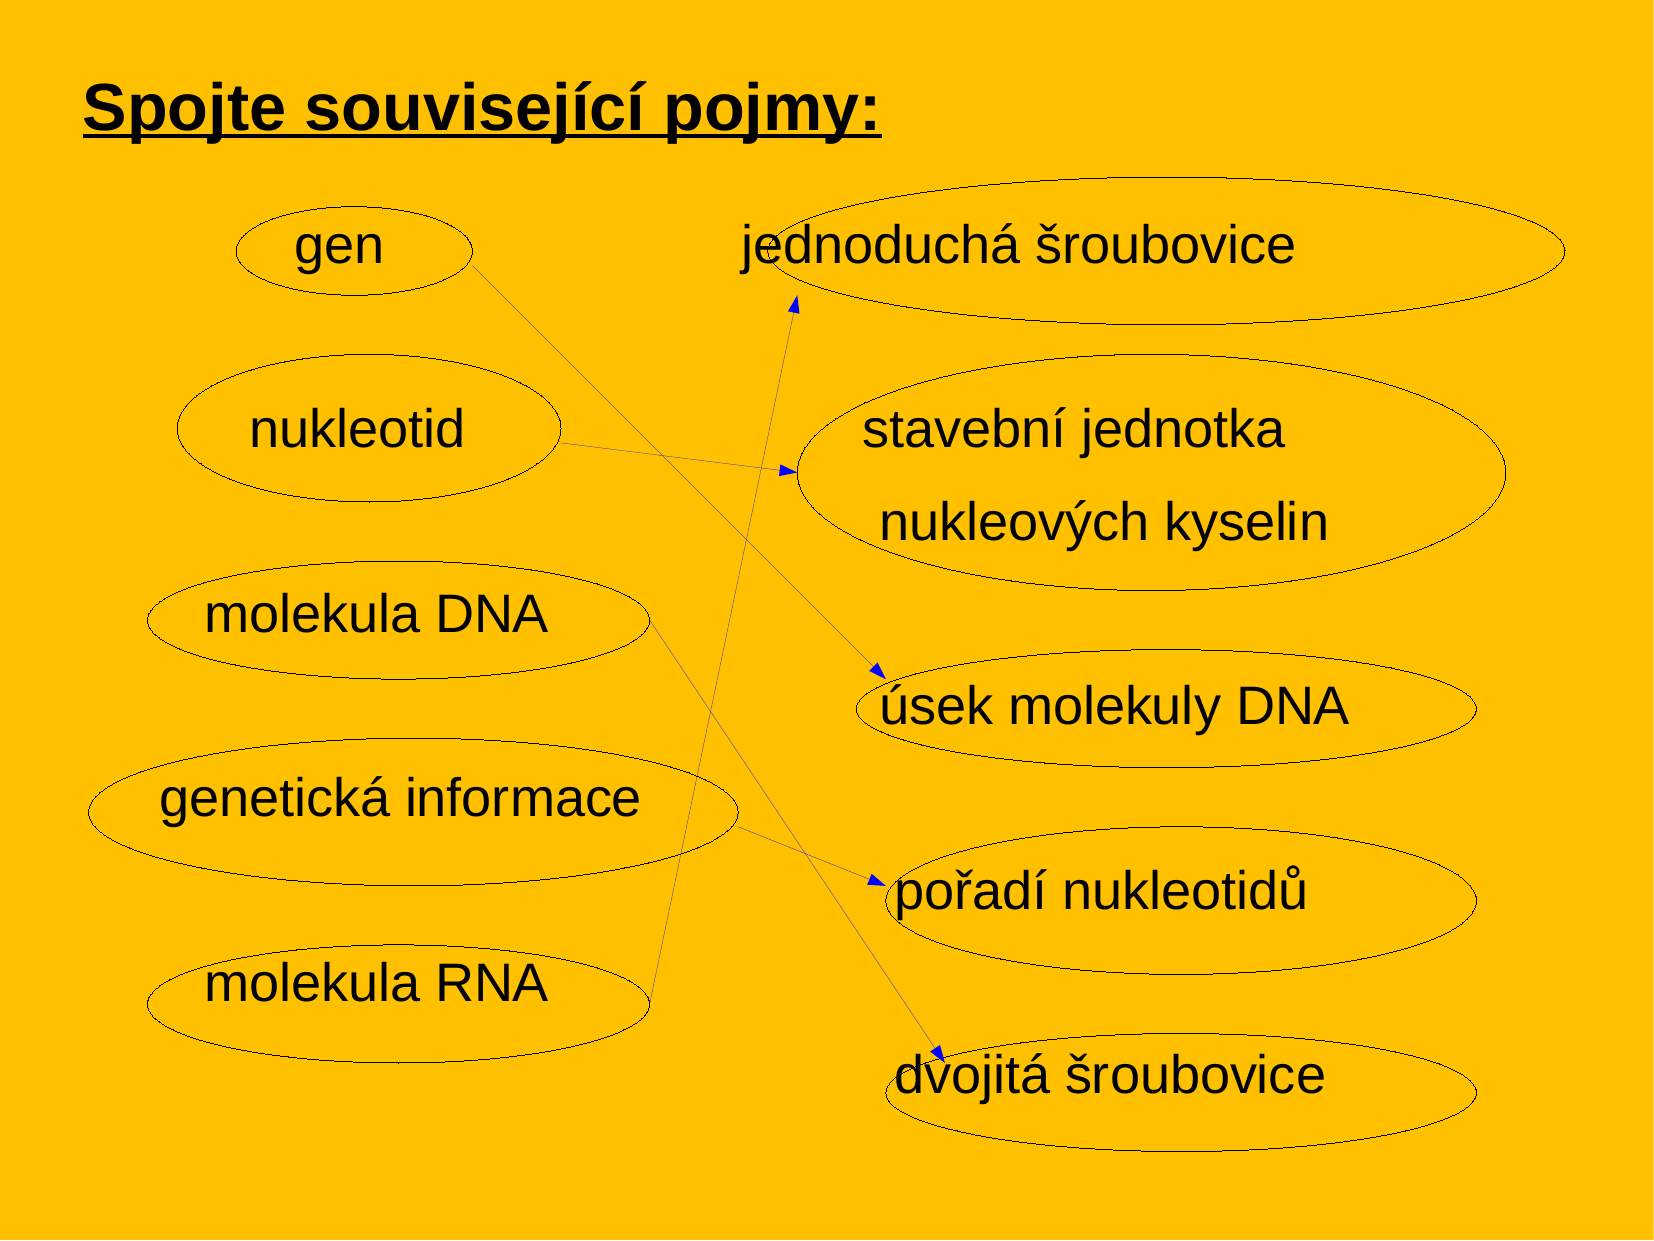

# Spojte související pojmy:
 gen	 		 jednoduchá šroubovice
 nukleotid	 stavební jednotka
 nukleových kyselin
 molekula DNA
 úsek molekuly DNA
genetická informace
 pořadí nukleotidů
 molekula RNA
 dvojitá šroubovice